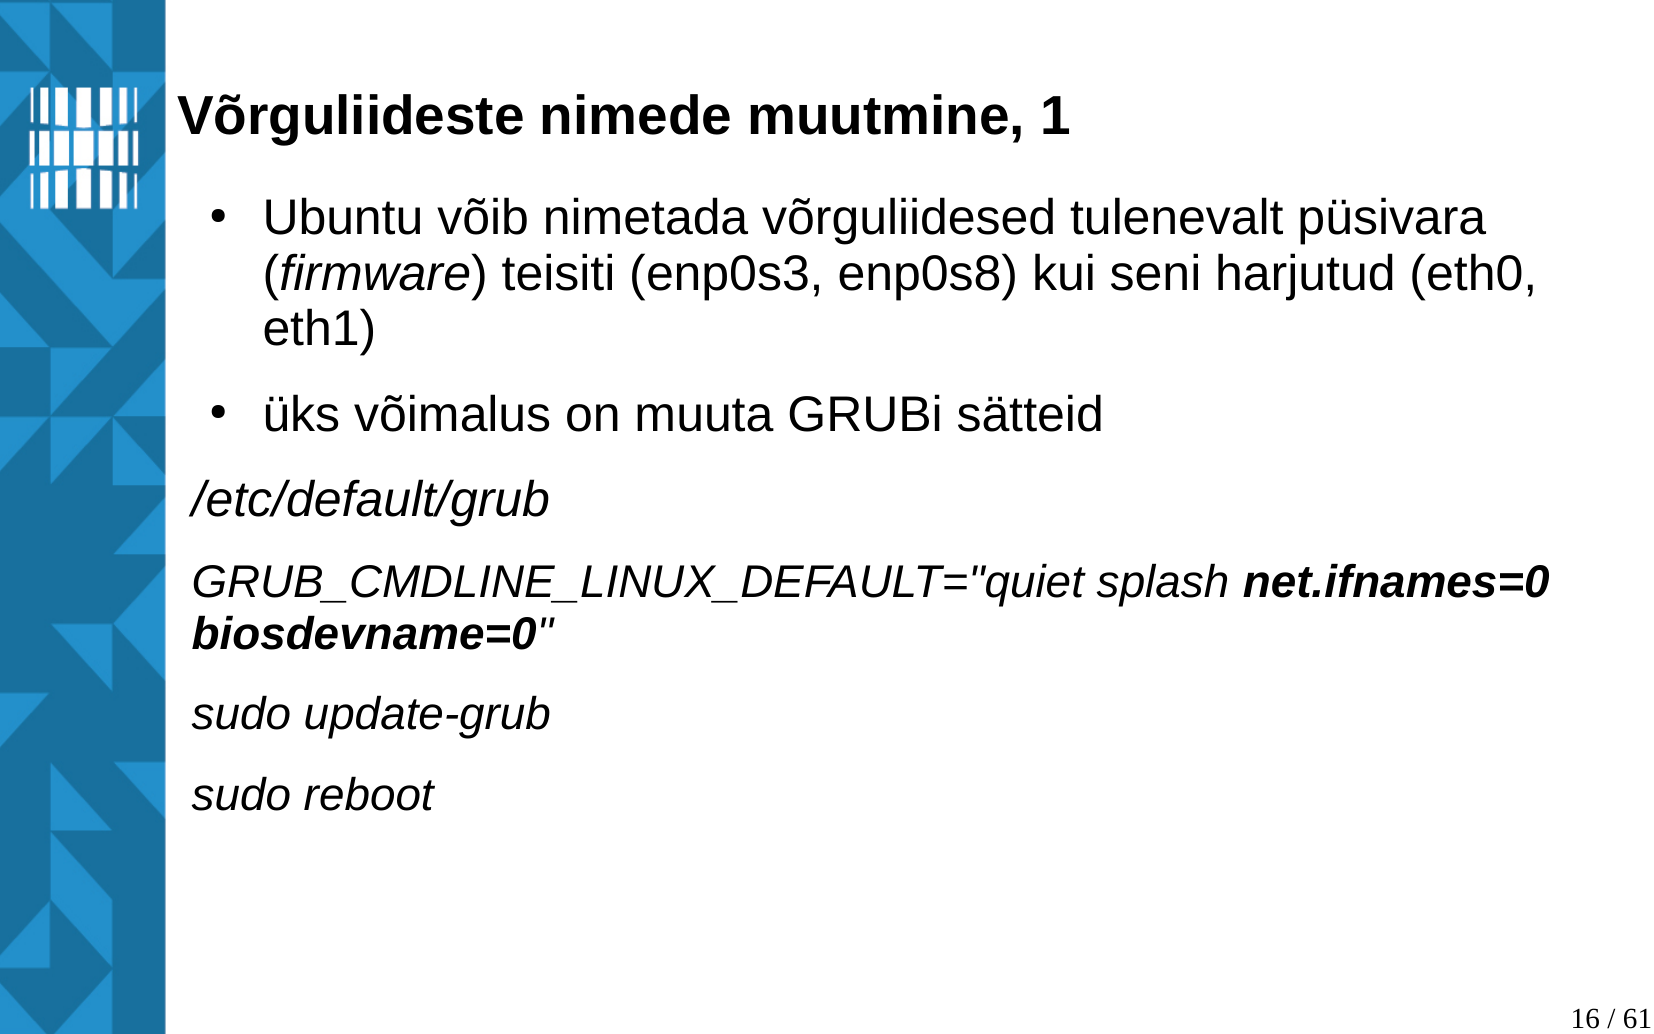

# Võrguliideste nimede muutmine, 1
Ubuntu võib nimetada võrguliidesed tulenevalt püsivara (firmware) teisiti (enp0s3, enp0s8) kui seni harjutud (eth0, eth1)
üks võimalus on muuta GRUBi sätteid
/etc/default/grub
GRUB_CMDLINE_LINUX_DEFAULT="quiet splash net.ifnames=0 biosdevname=0"
sudo update-grub
sudo reboot
16